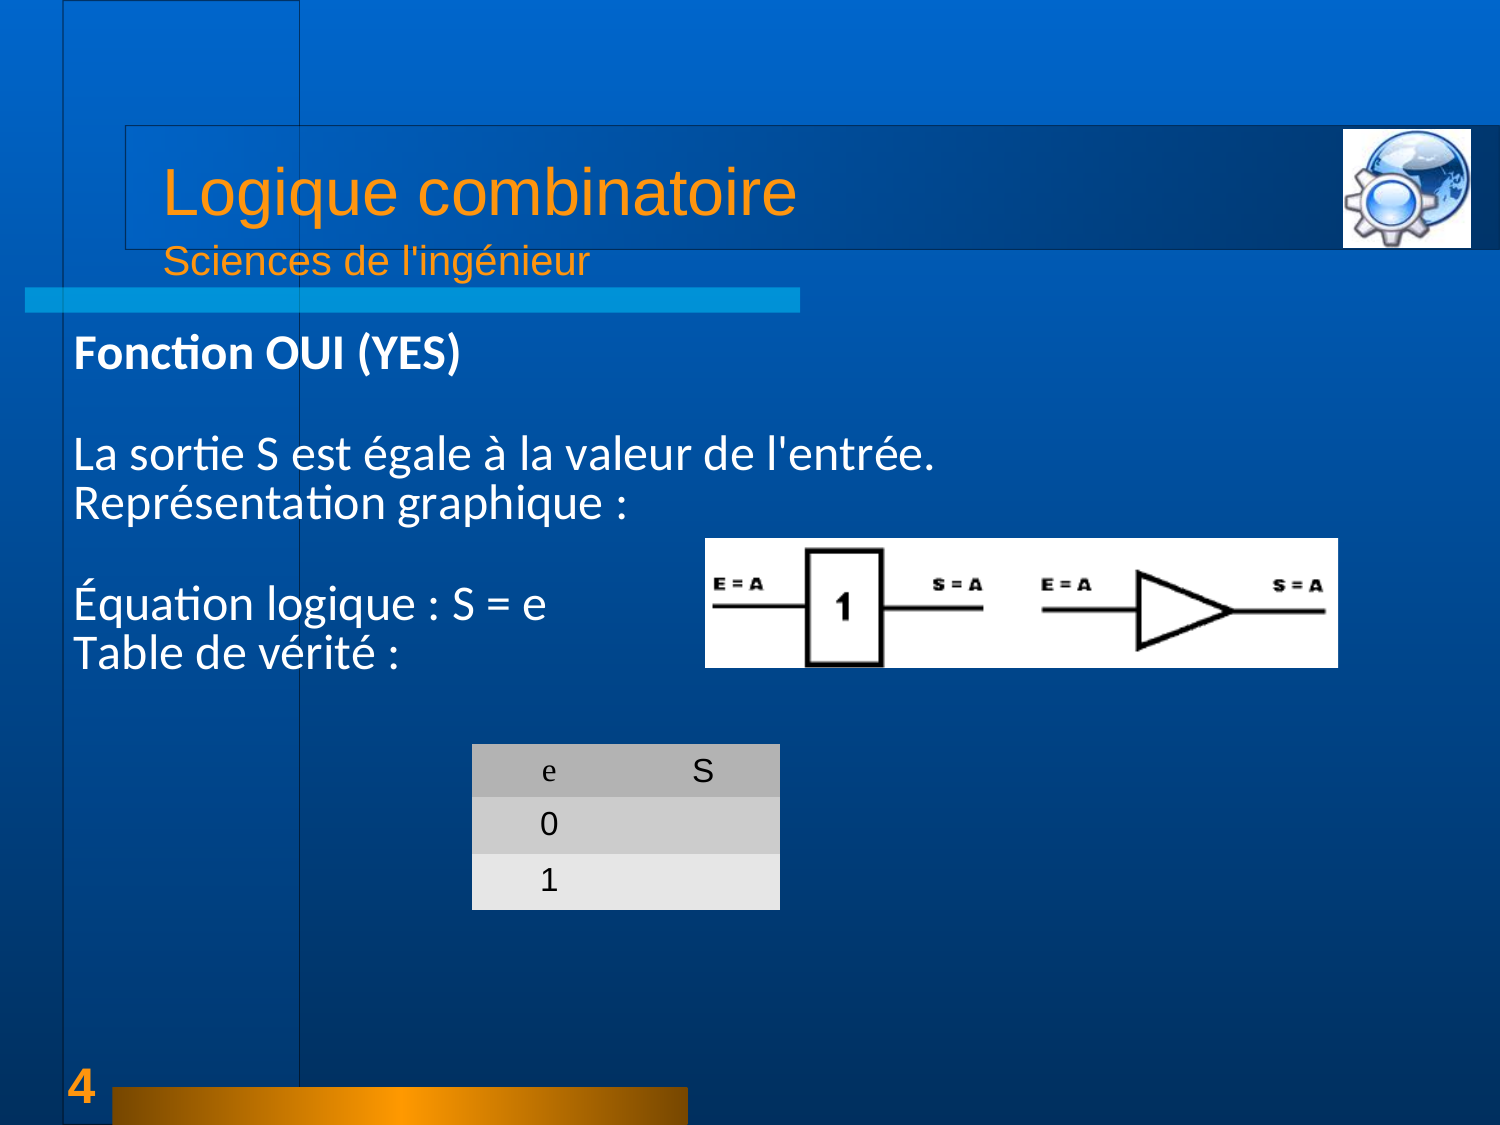

Fonction OUI (YES)
La sortie S est égale à la valeur de l'entrée.
Représentation graphique :
Équation logique : S = e
Table de vérité :
| e | S |
| --- | --- |
| 0 | |
| 1 | |